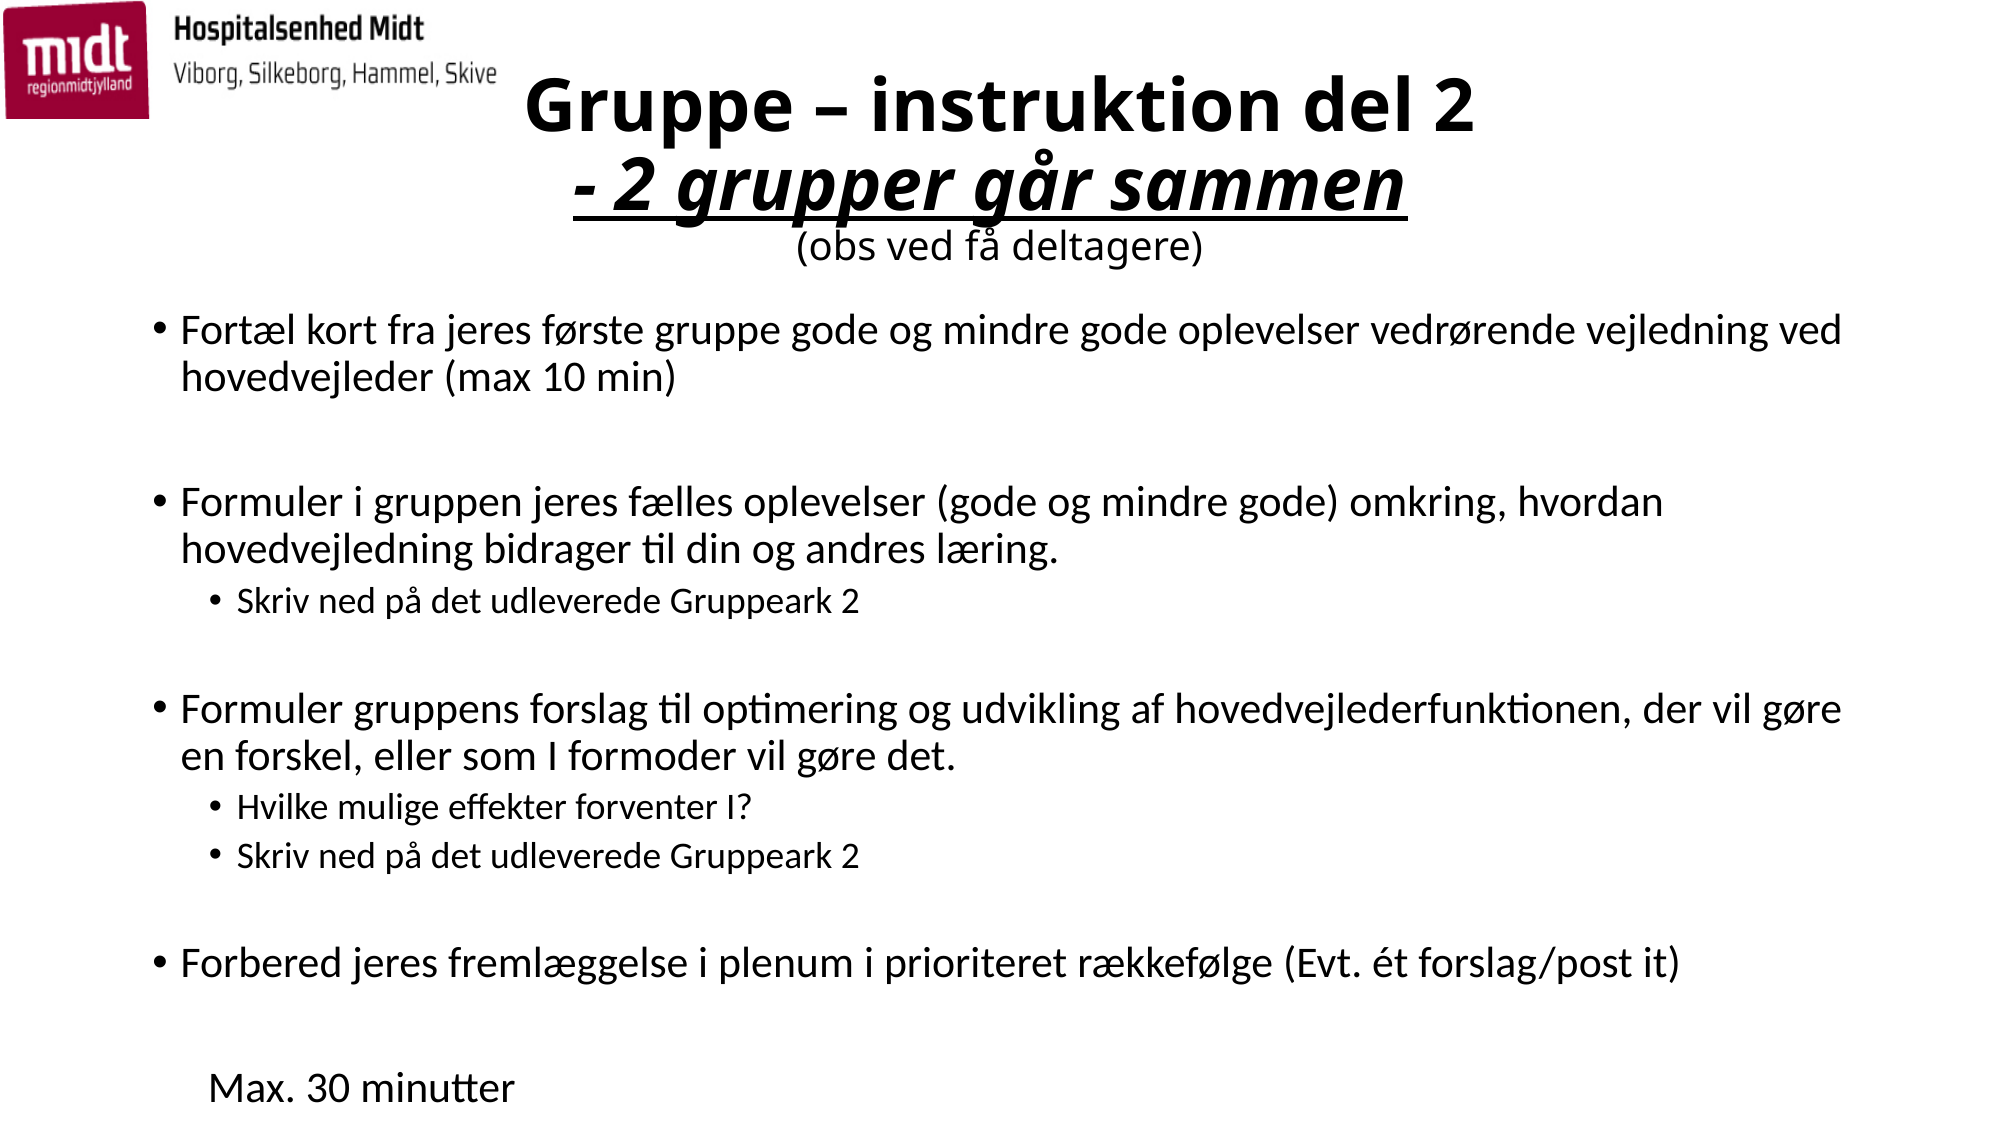

# Gruppe – instruktion del 2 - 2 grupper går sammen (obs ved få deltagere)
Fortæl kort fra jeres første gruppe gode og mindre gode oplevelser vedrørende vejledning ved hovedvejleder (max 10 min)
Formuler i gruppen jeres fælles oplevelser (gode og mindre gode) omkring, hvordan hovedvejledning bidrager til din og andres læring.
Skriv ned på det udleverede Gruppeark 2
Formuler gruppens forslag til optimering og udvikling af hovedvejlederfunktionen, der vil gøre en forskel, eller som I formoder vil gøre det.
Hvilke mulige effekter forventer I?
Skriv ned på det udleverede Gruppeark 2
Forbered jeres fremlæggelse i plenum i prioriteret rækkefølge (Evt. ét forslag/post it)
					Max. 30 minutter